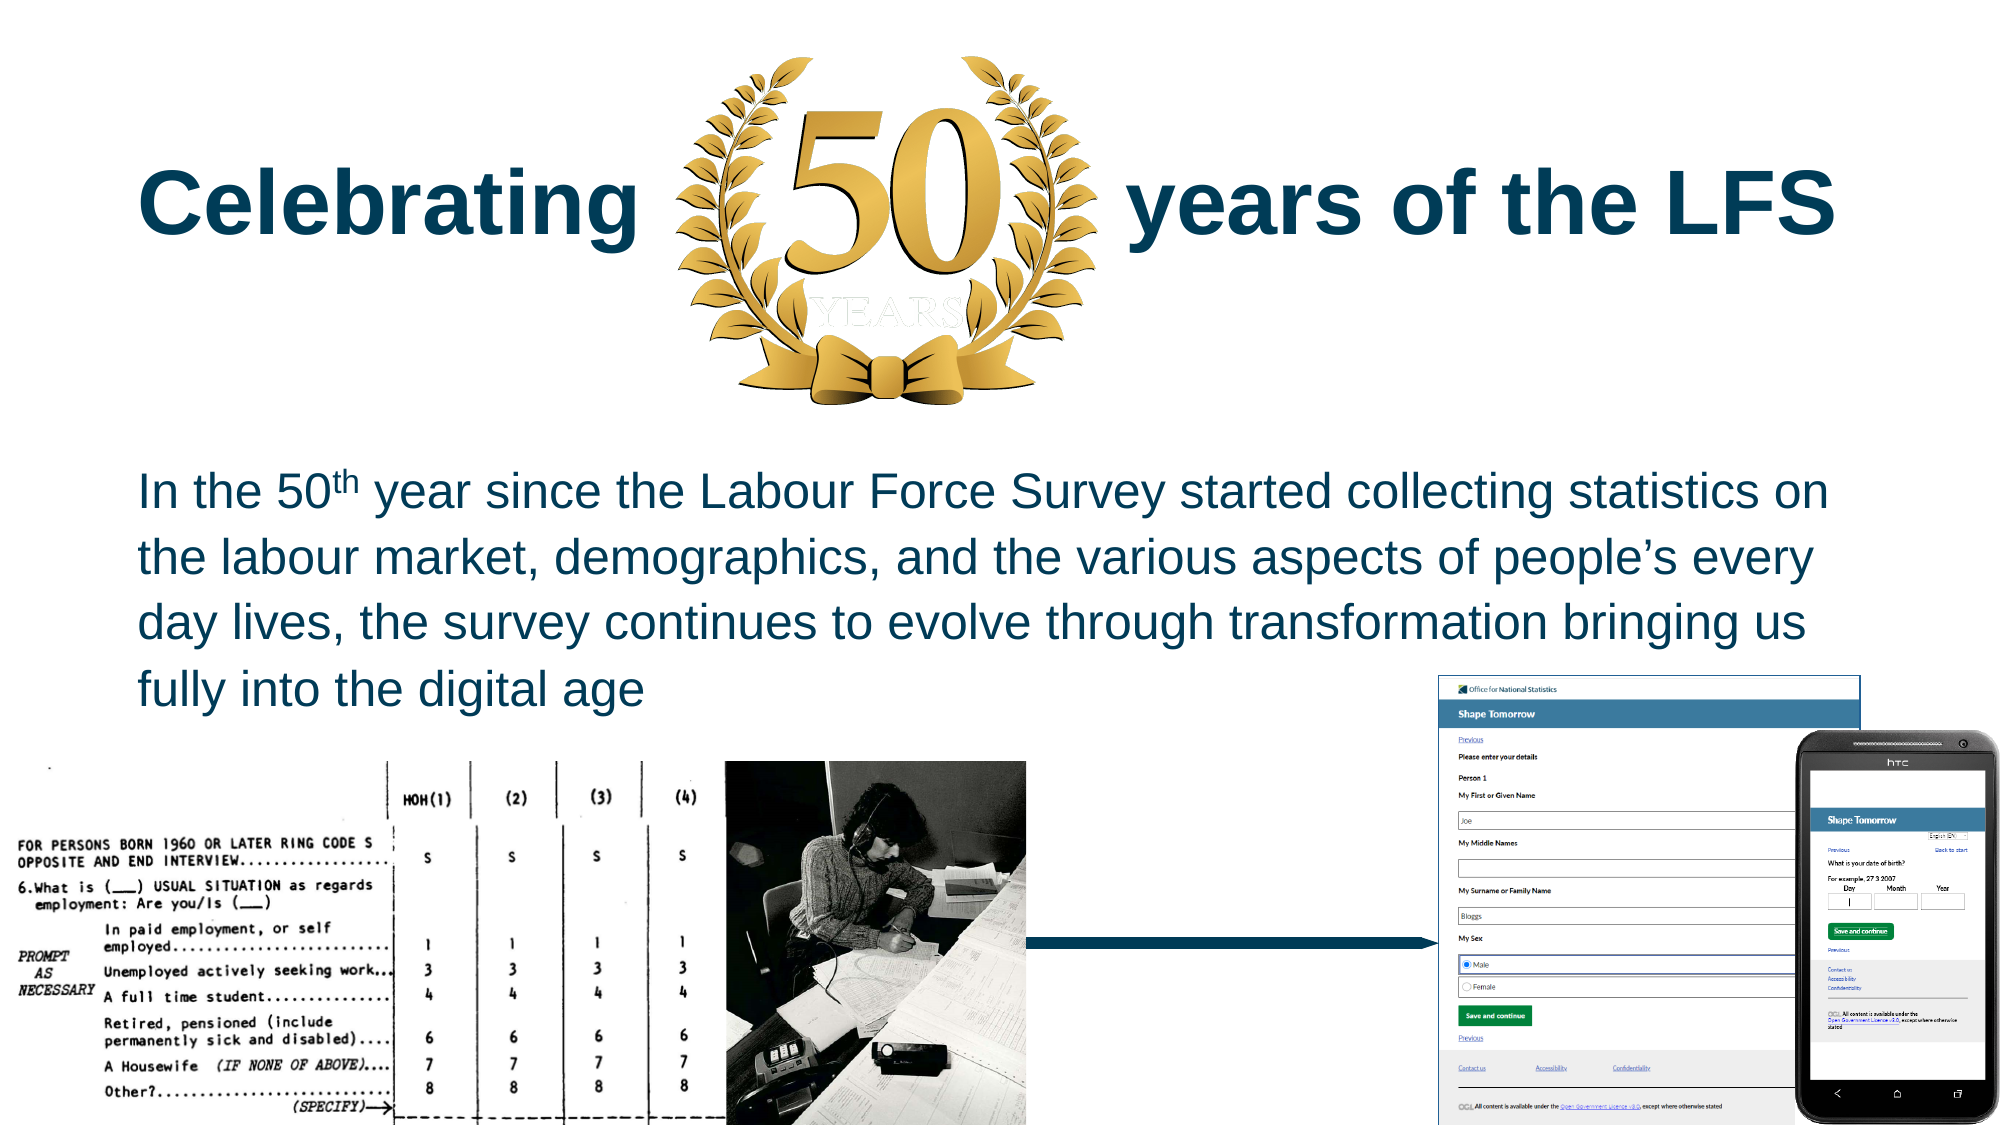

# Celebrating years of the LFS
In the 50th year since the Labour Force Survey started collecting statistics on the labour market, demographics, and the various aspects of people’s every day lives, the survey continues to evolve through transformation bringing us fully into the digital age